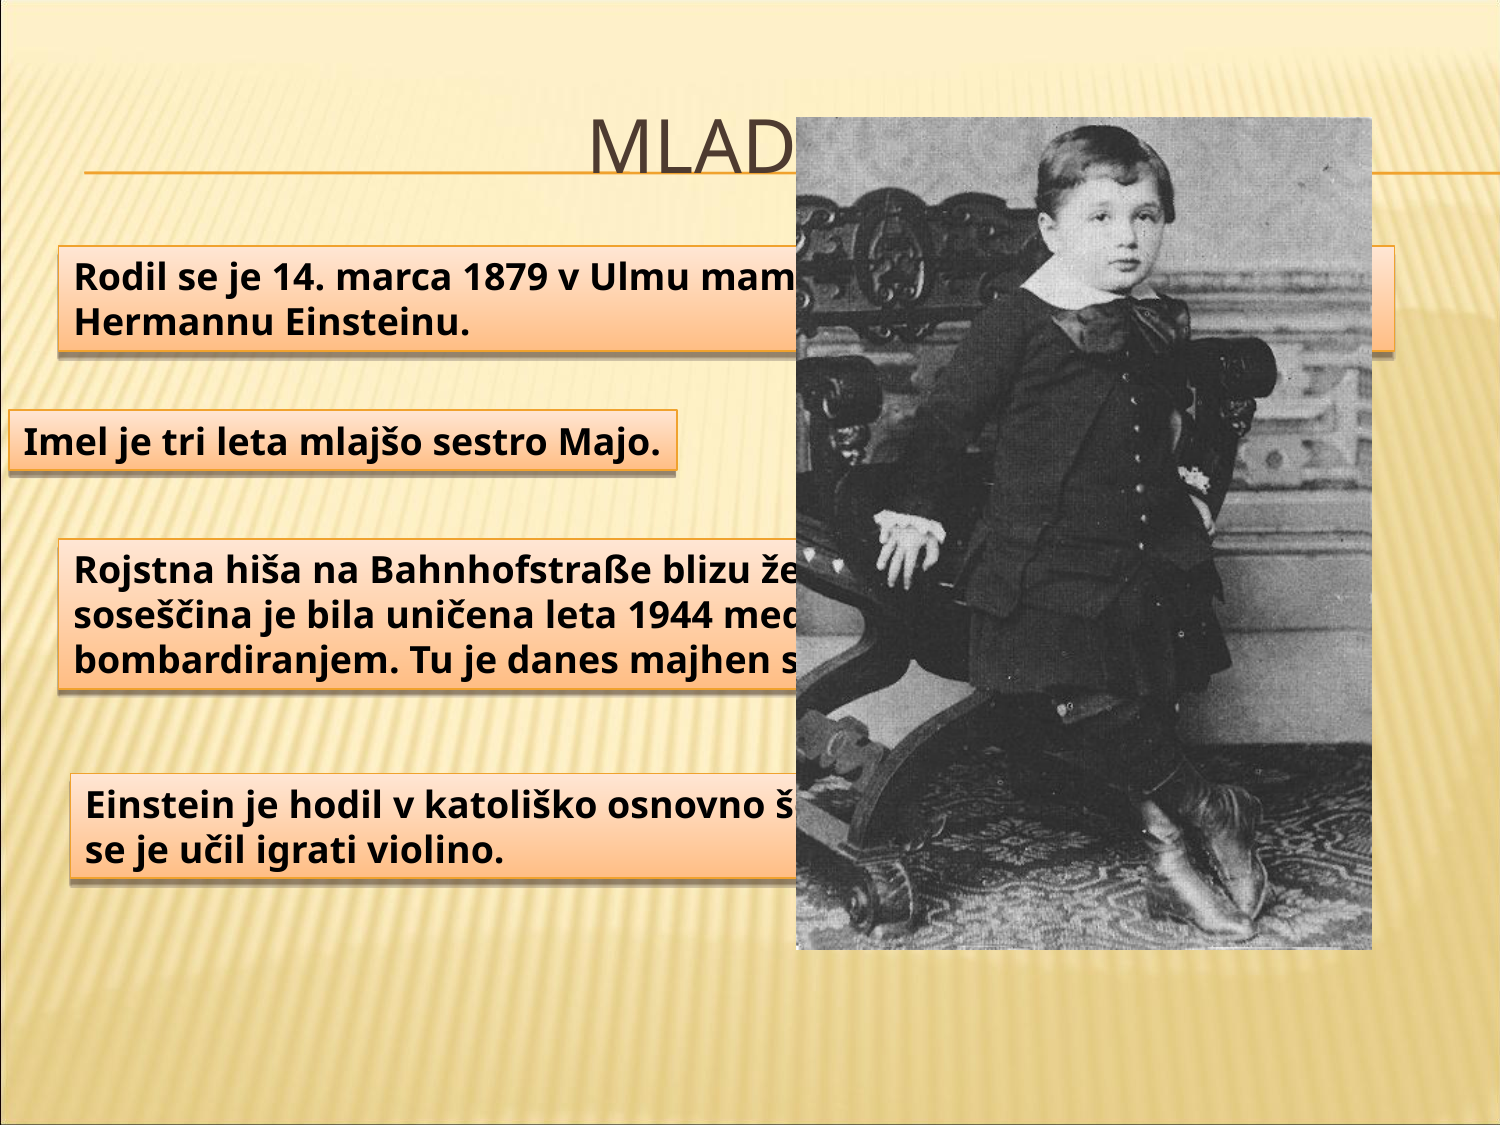

# Mladost
Rodil se je 14. marca 1879 v Ulmu mami Paulini Koch in očetu Hermannu Einsteinu.
Imel je tri leta mlajšo sestro Majo.
Rojstna hiša na Bahnhofstraße blizu železniške postaje in celotna soseščina je bila uničena leta 1944 med zavezniškim bombardiranjem. Tu je danes majhen spomenik.
Einstein je hodil v katoliško osnovno šolo. Na materino vztrajanje se je učil igrati violino.